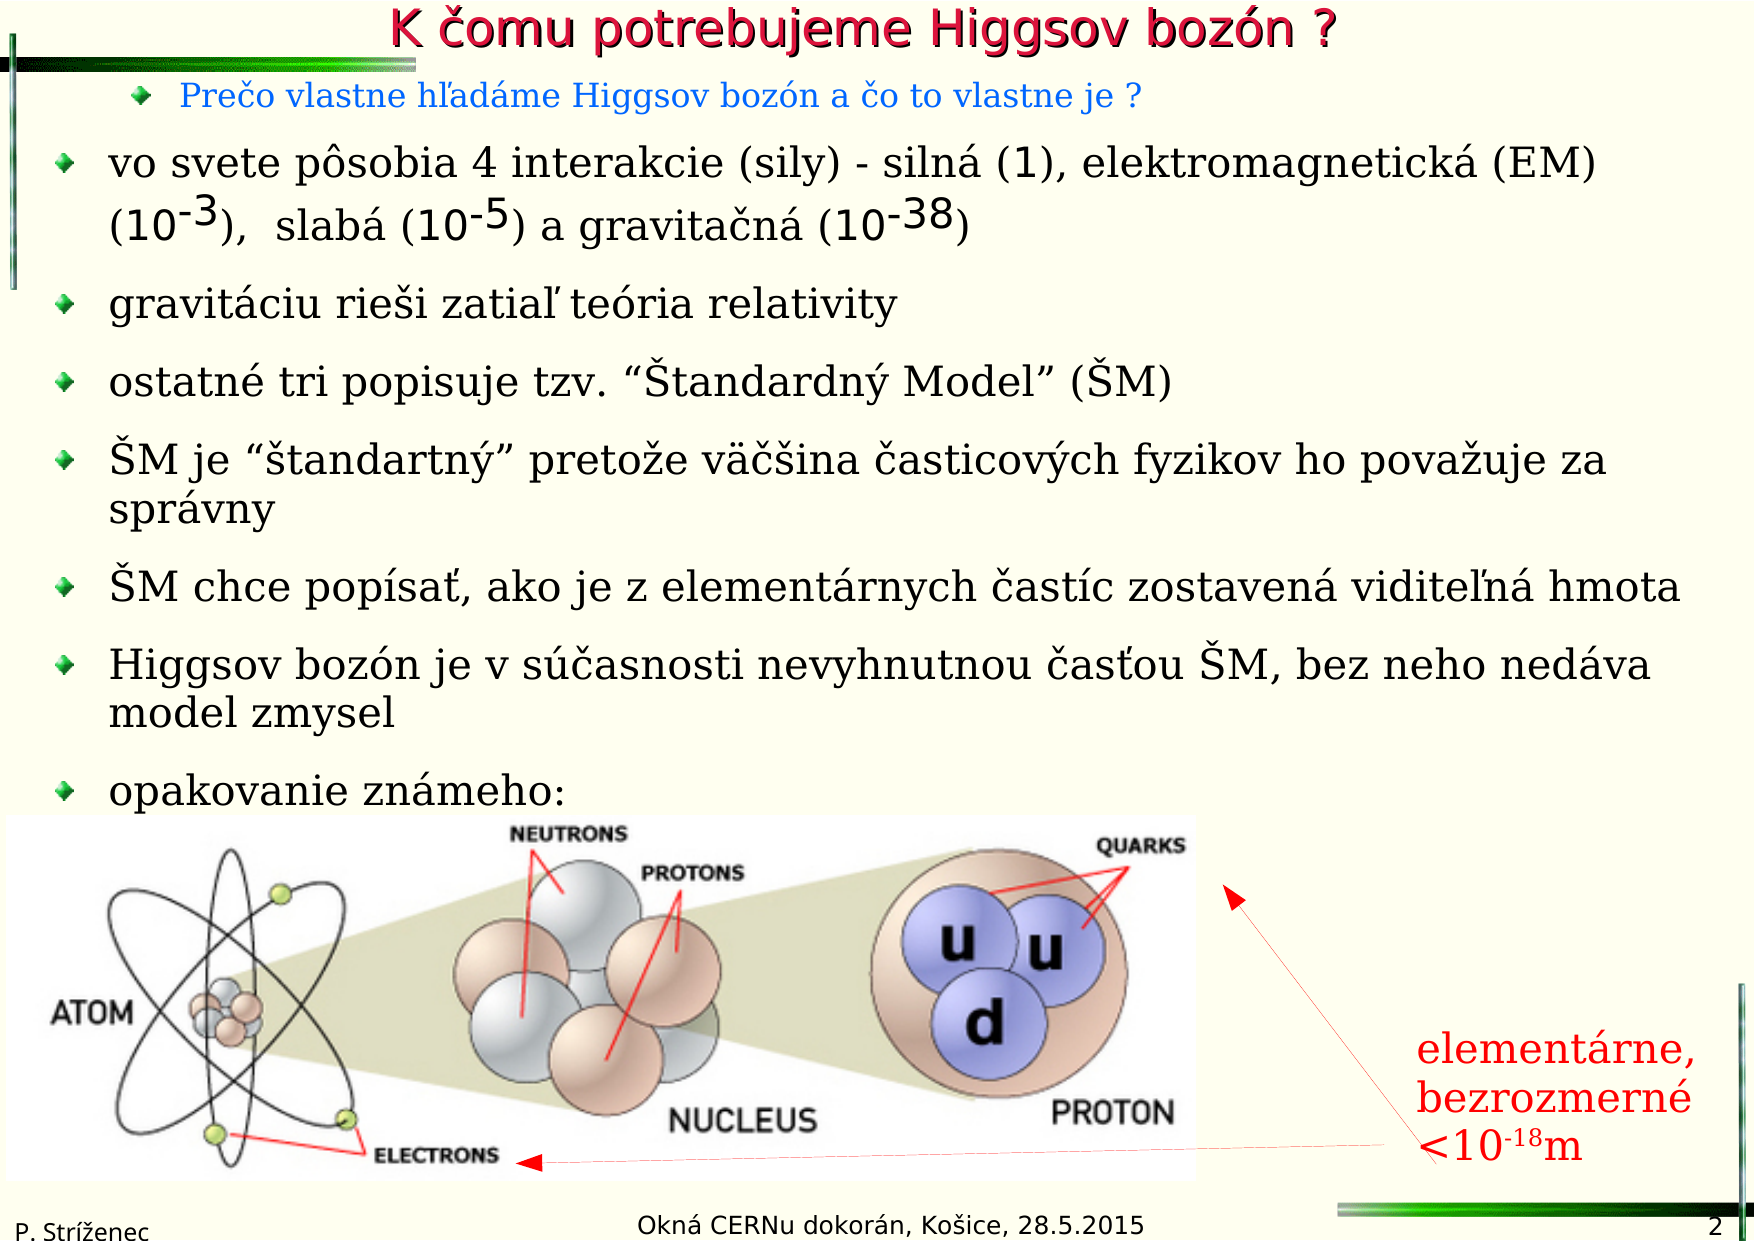

K čomu potrebujeme Higgsov bozón ?
# Prečo vlastne hľadáme Higgsov bozón a čo to vlastne je ?
vo svete pôsobia 4 interakcie (sily) - silná (1), elektromagnetická (EM) (10-3), slabá (10-5) a gravitačná (10-38)
gravitáciu rieši zatiaľ teória relativity
ostatné tri popisuje tzv. “Štandardný Model” (ŠM)
ŠM je “štandartný” pretože väčšina časticových fyzikov ho považuje za správny
ŠM chce popísať, ako je z elementárnych častíc zostavená viditeľná hmota
Higgsov bozón je v súčasnosti nevyhnutnou časťou ŠM, bez neho nedáva model zmysel
opakovanie známeho:
elementárne,
bezrozmerné
<10-18m
Okná CERNu dokorán, Košice, 28.5.2015
P. Stríženec